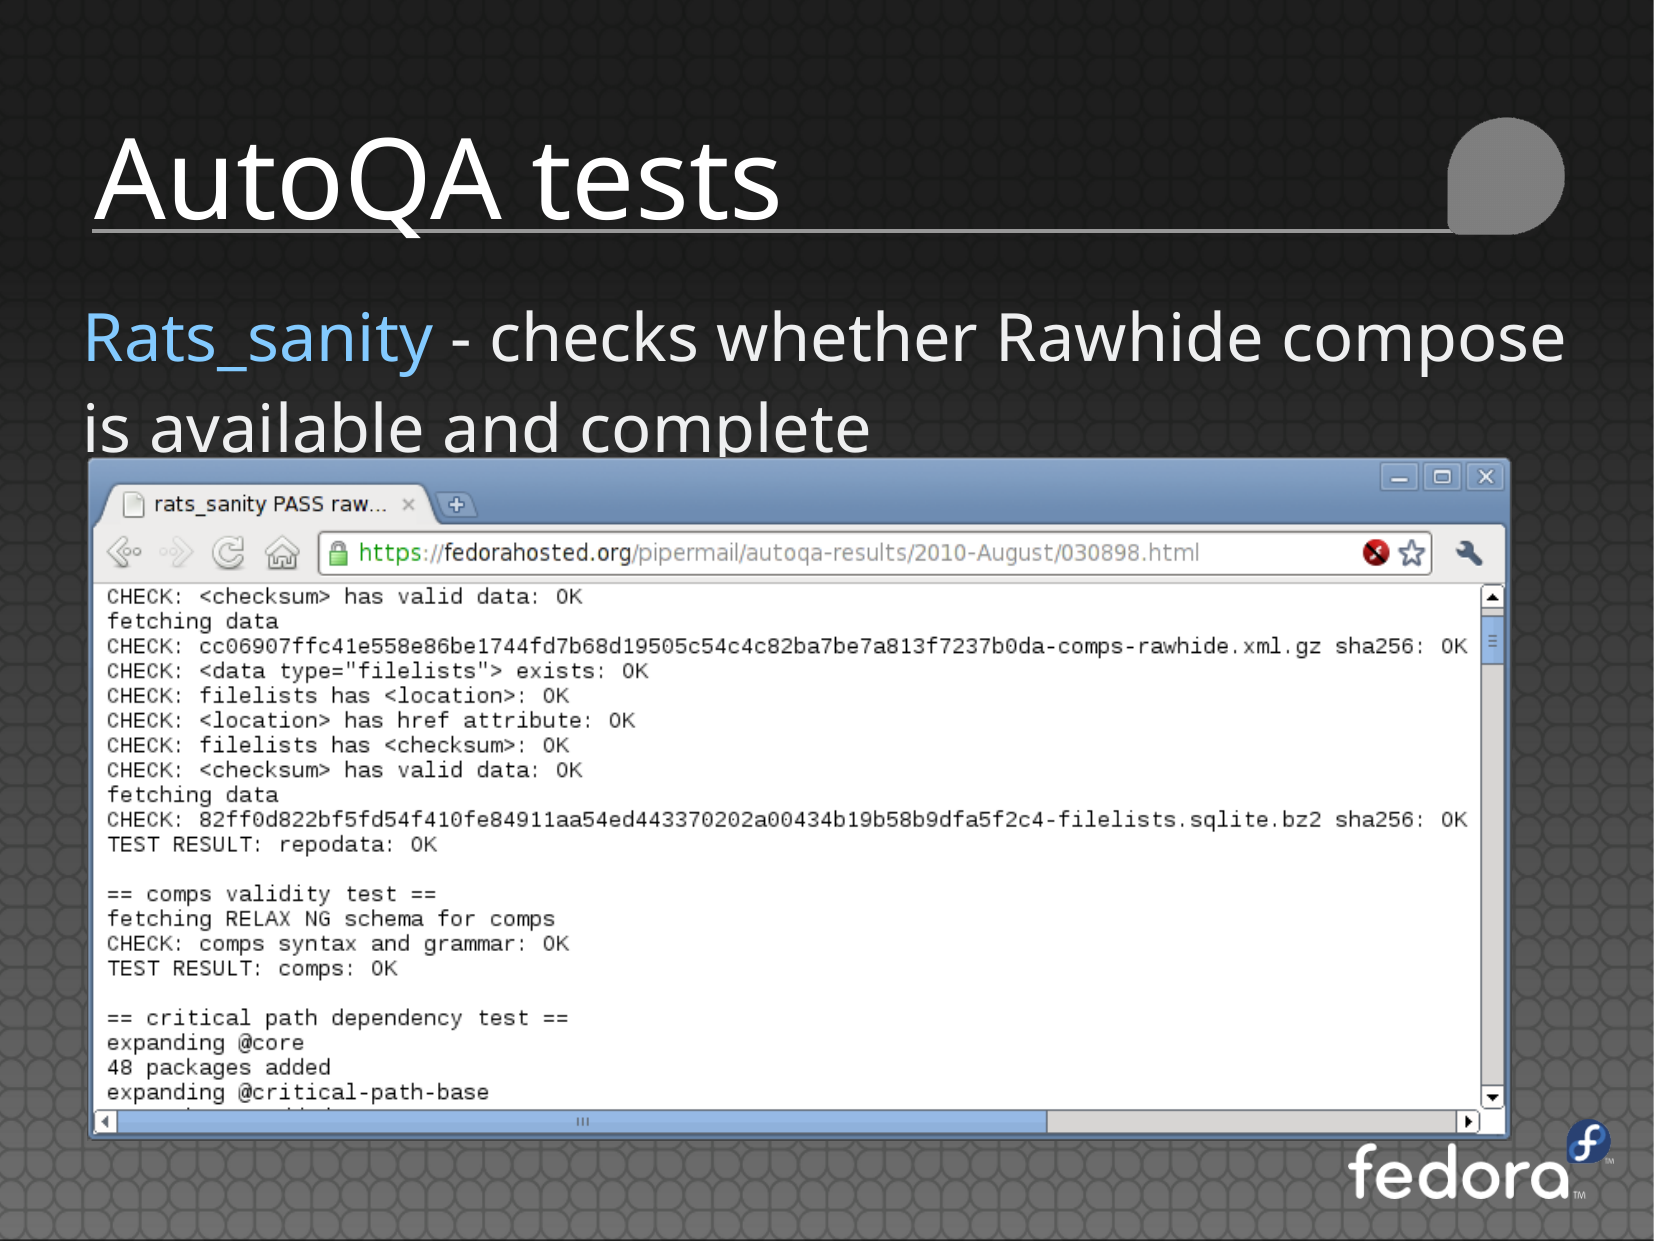

AutoQA tests
# Rats_sanity - checks whether Rawhide compose is available and complete